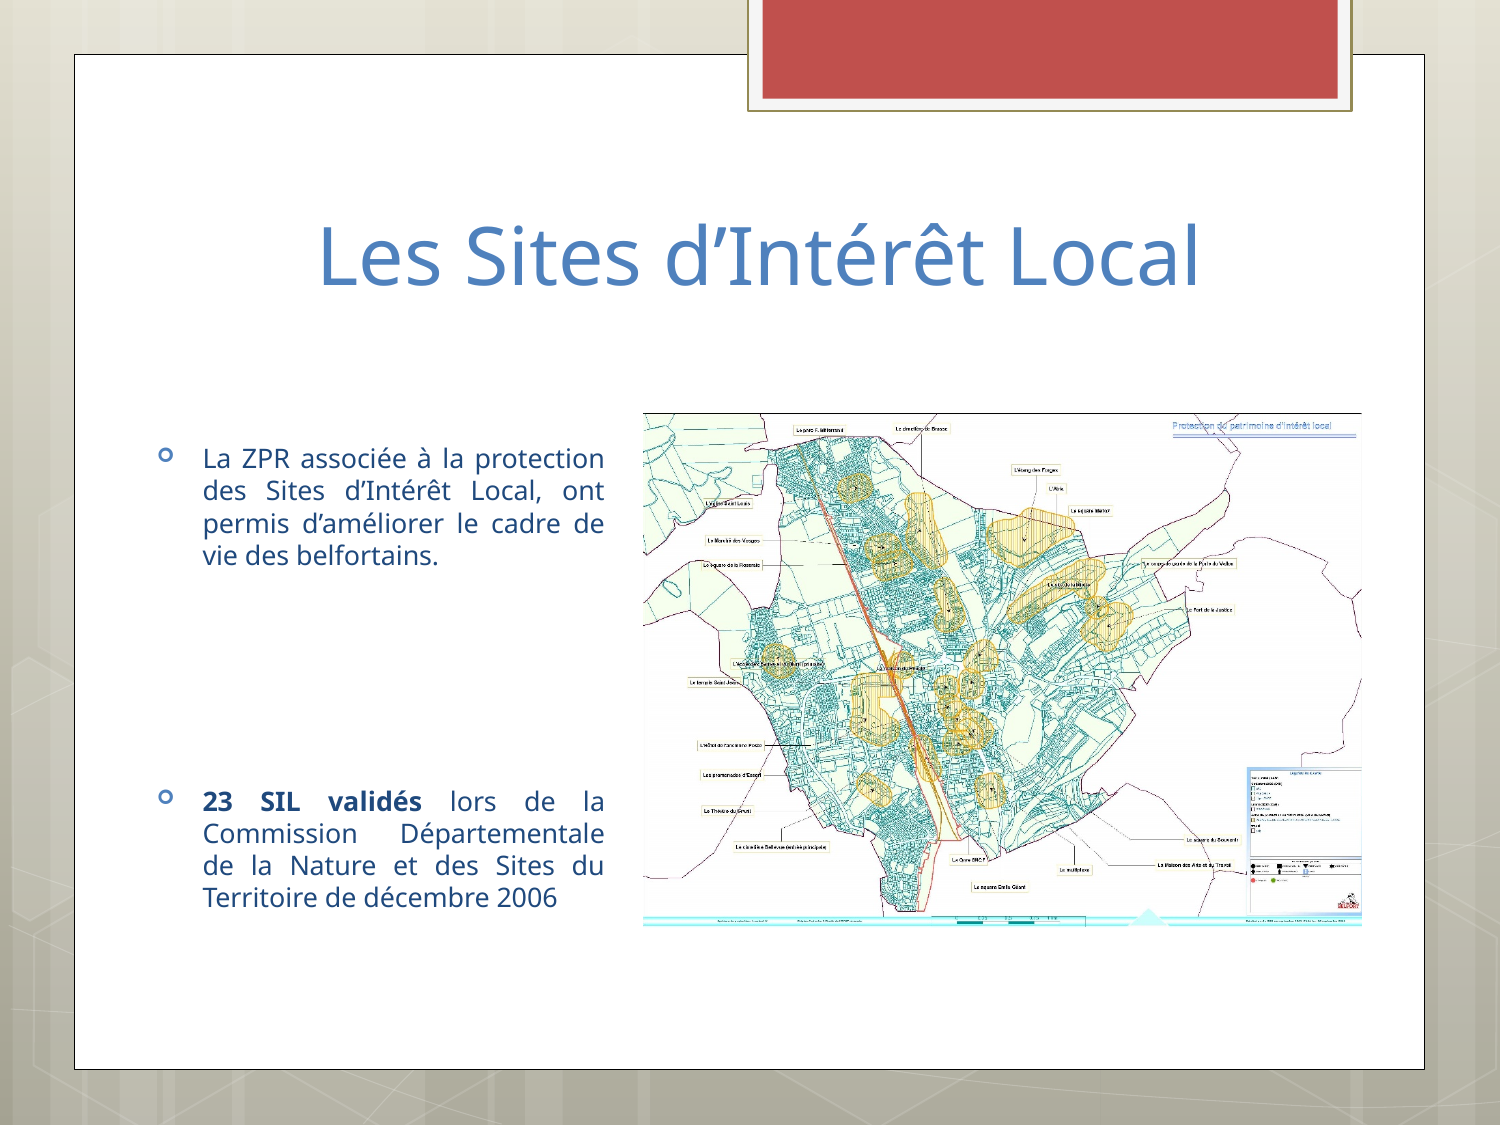

# Les Sites d’Intérêt Local
La ZPR associée à la protection des Sites d’Intérêt Local, ont permis d’améliorer le cadre de vie des belfortains.
23 SIL validés lors de la Commission Départementale de la Nature et des Sites du Territoire de décembre 2006